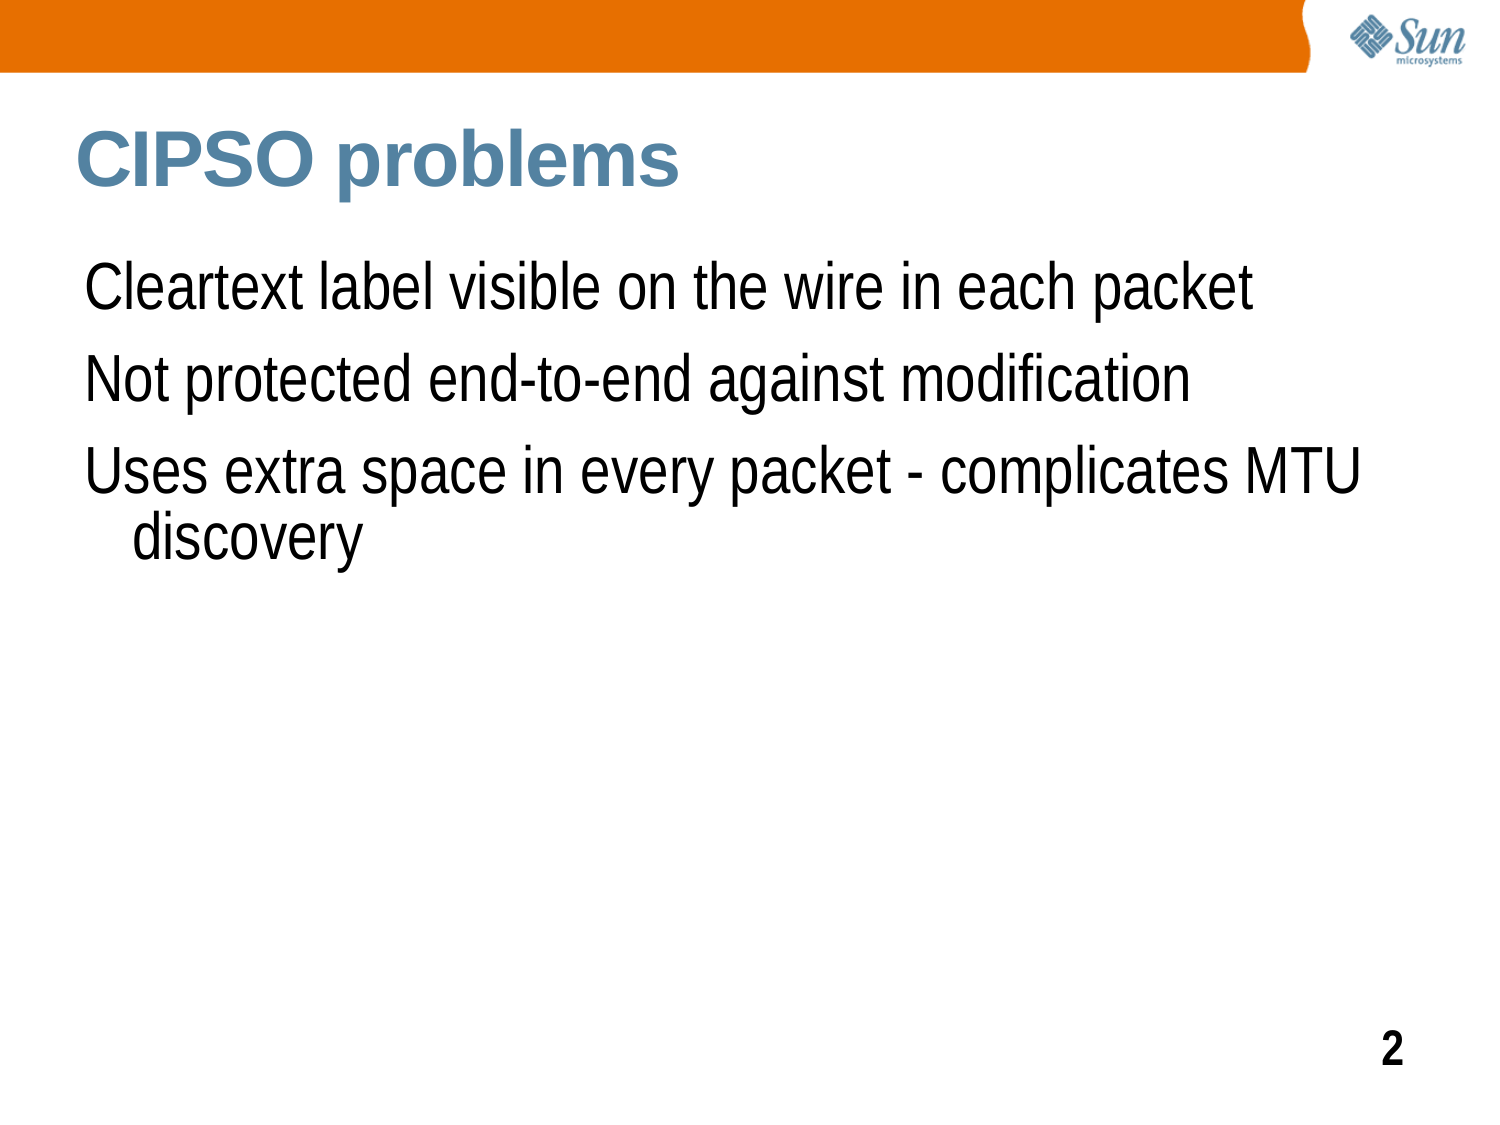

# CIPSO problems
Cleartext label visible on the wire in each packet
Not protected end-to-end against modification
Uses extra space in every packet - complicates MTU discovery